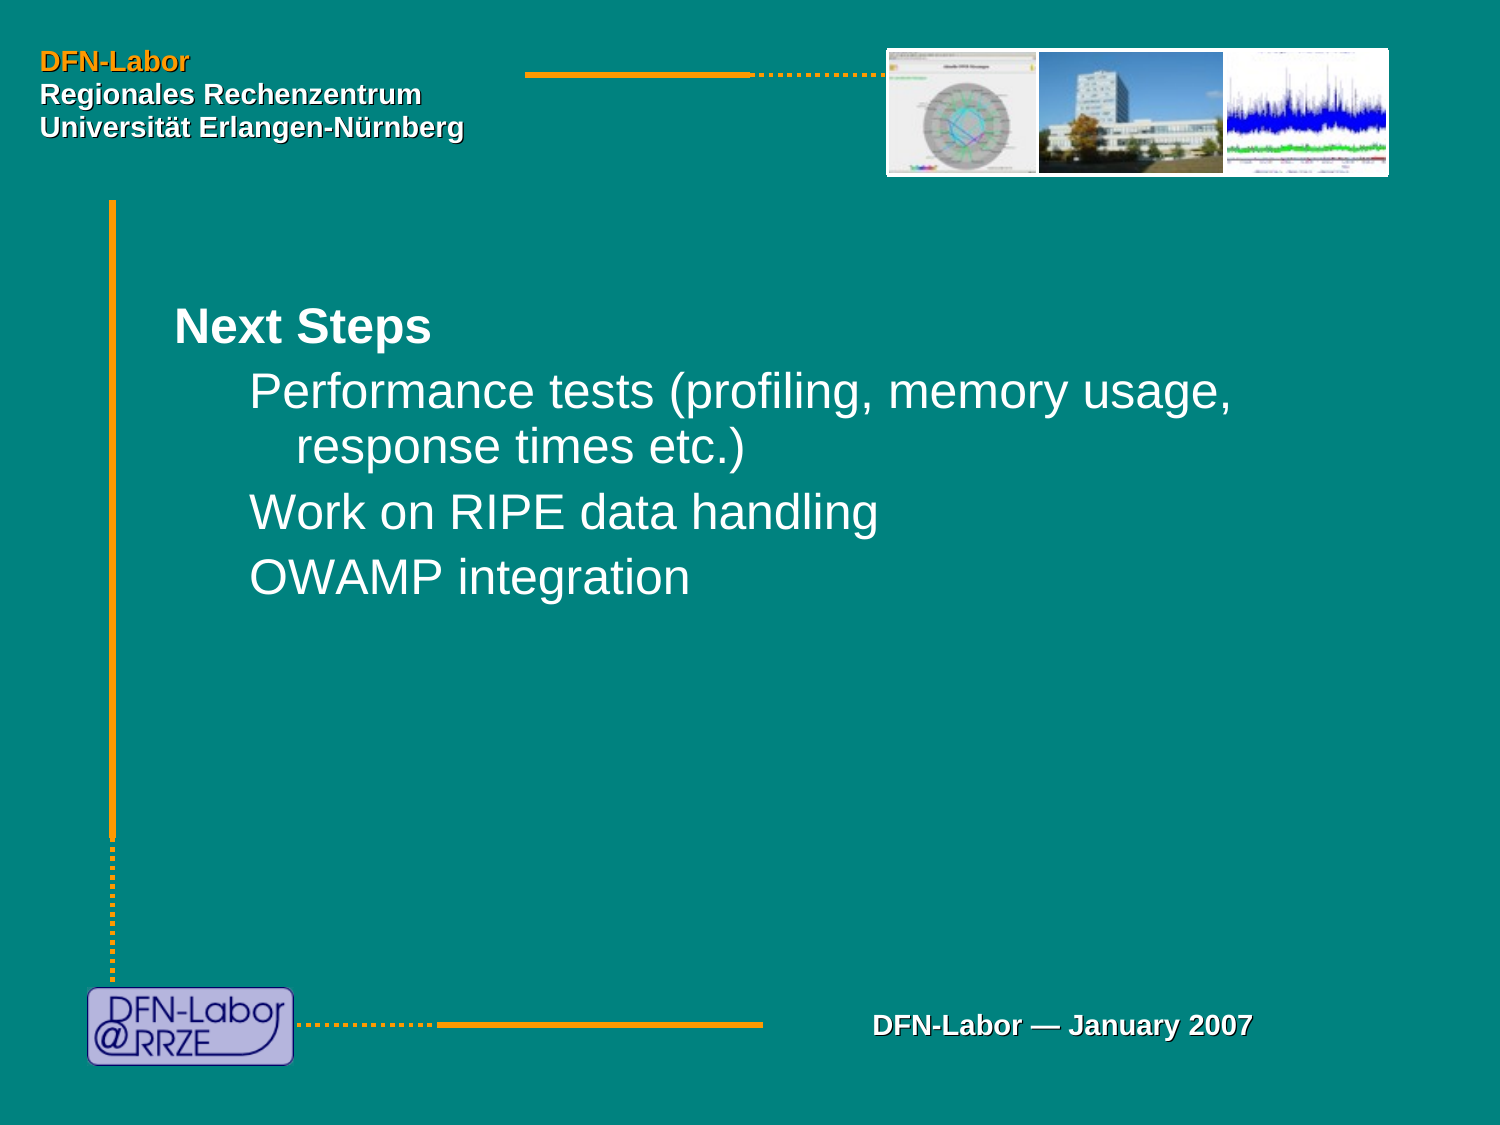

# Next Steps
Performance tests (profiling, memory usage, response times etc.)
Work on RIPE data handling
OWAMP integration